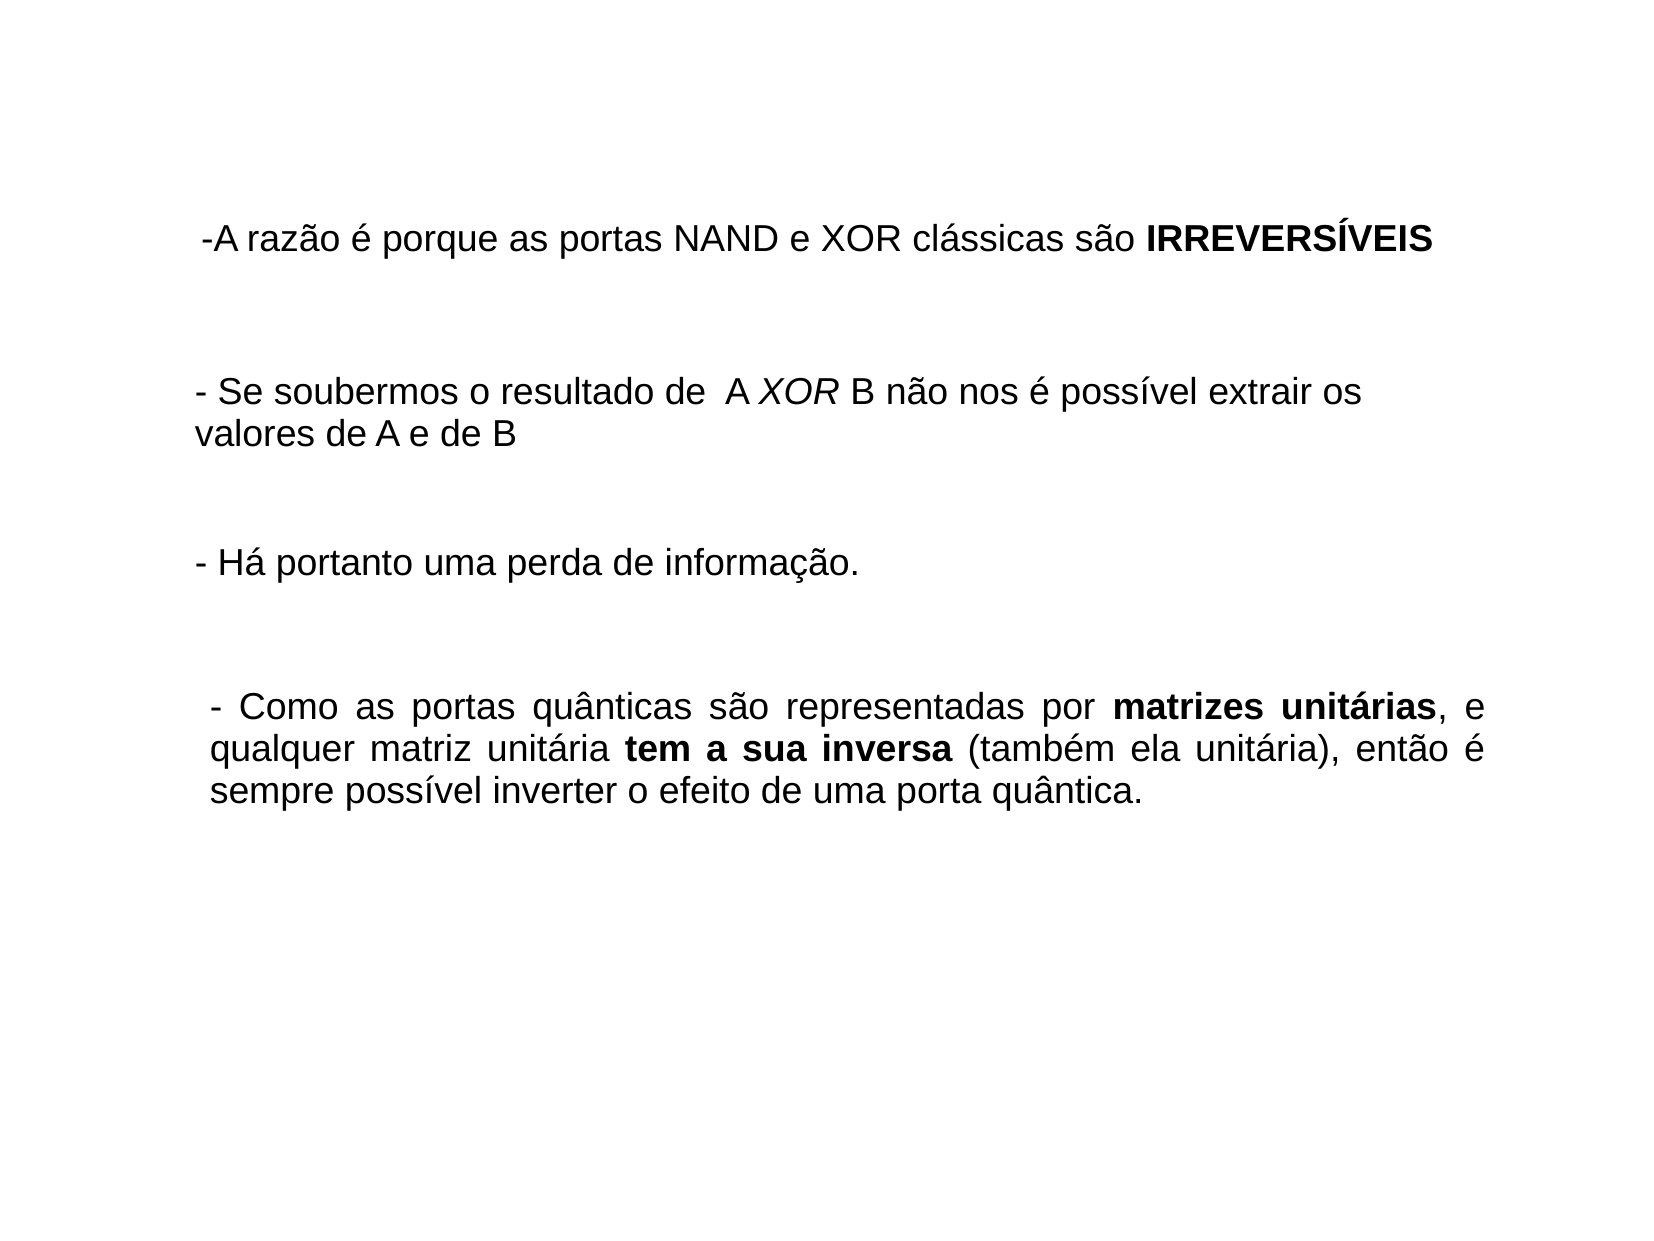

-A razão é porque as portas NAND e XOR clássicas são IRREVERSÍVEIS
- Se soubermos o resultado de A XOR B não nos é possível extrair os valores de A e de B
- Há portanto uma perda de informação.
- Como as portas quânticas são representadas por matrizes unitárias, e qualquer matriz unitária tem a sua inversa (também ela unitária), então é sempre possível inverter o efeito de uma porta quântica.